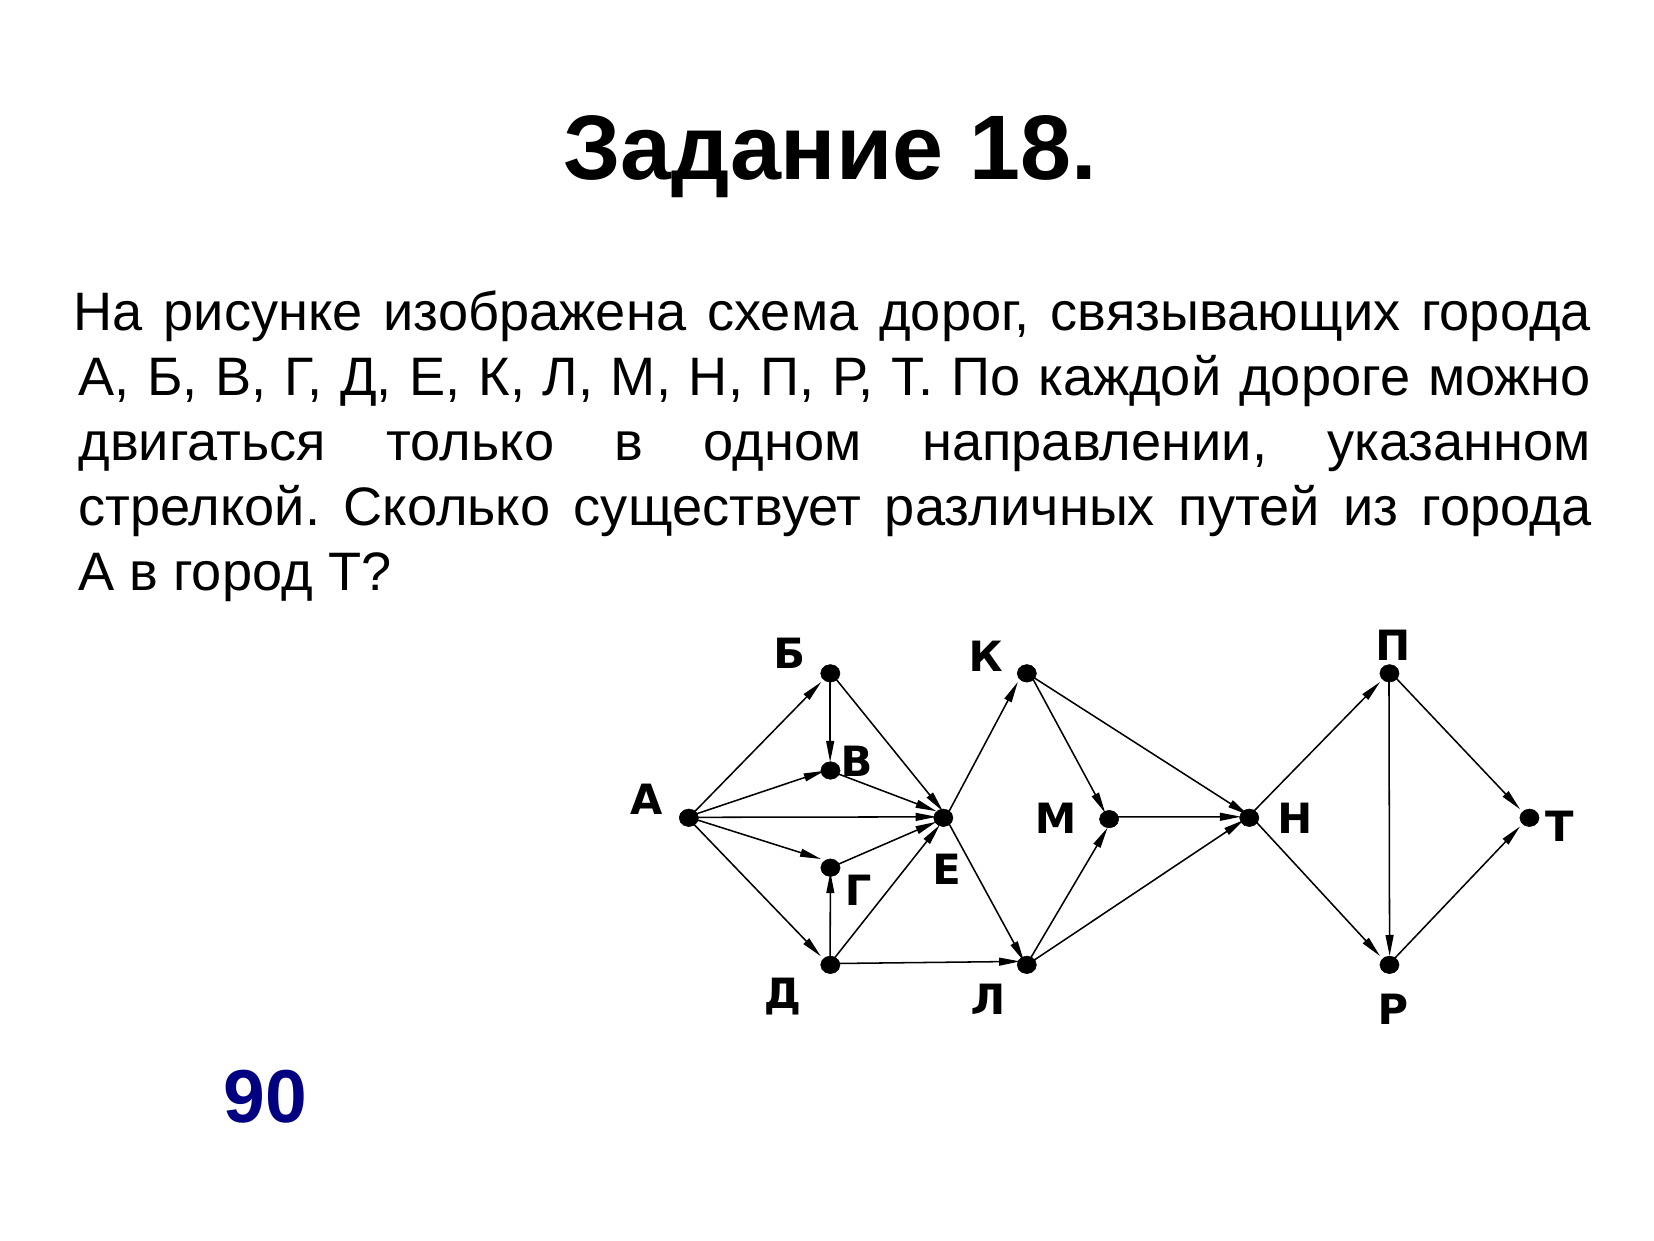

# Задание 18.
На рисунке изображена схема дорог, связывающих города А, Б, В, Г, Д, Е, К, Л, М, Н, П, Р, Т. По каждой дороге можно двигаться только в одном направлении, указанном стрелкой. Сколько существует различных путей из города А в город Т?
 	90
П
Б
К
В
А
М
Н
Т
Е
Г
Д
Л
Р